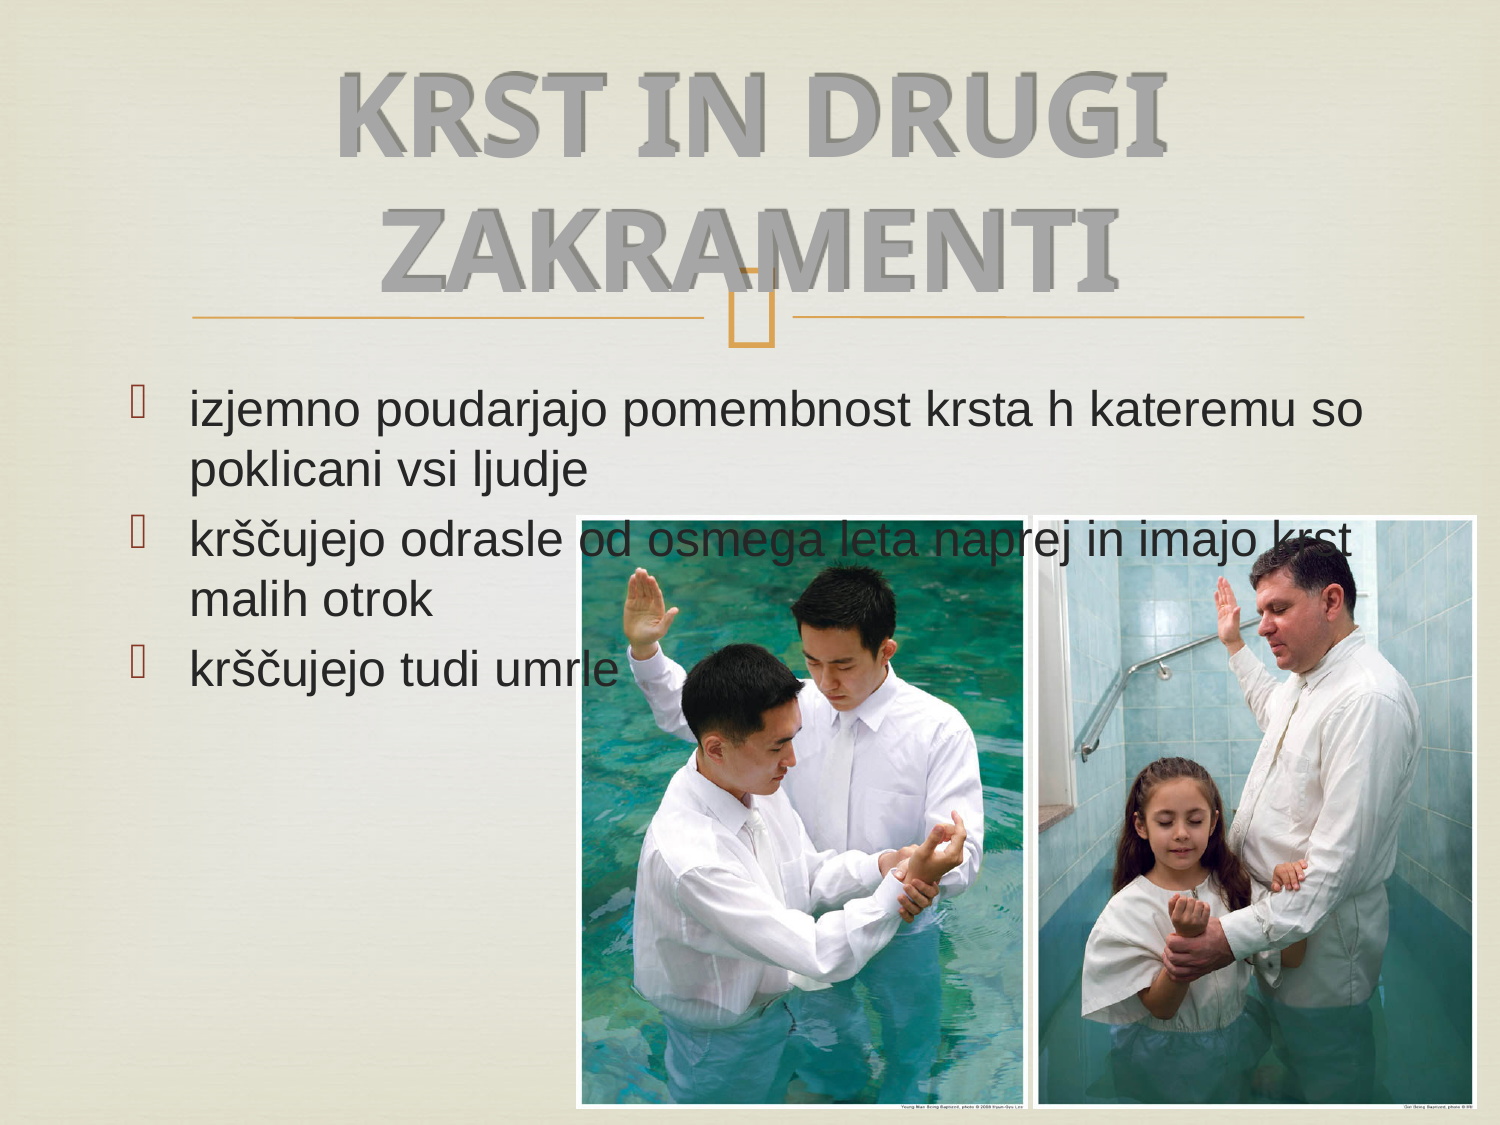

KRST IN DRUGI ZAKRAMENTI
# izjemno poudarjajo pomembnost krsta h kateremu so poklicani vsi ljudje
krščujejo odrasle od osmega leta naprej in imajo krst malih otrok
krščujejo tudi umrle